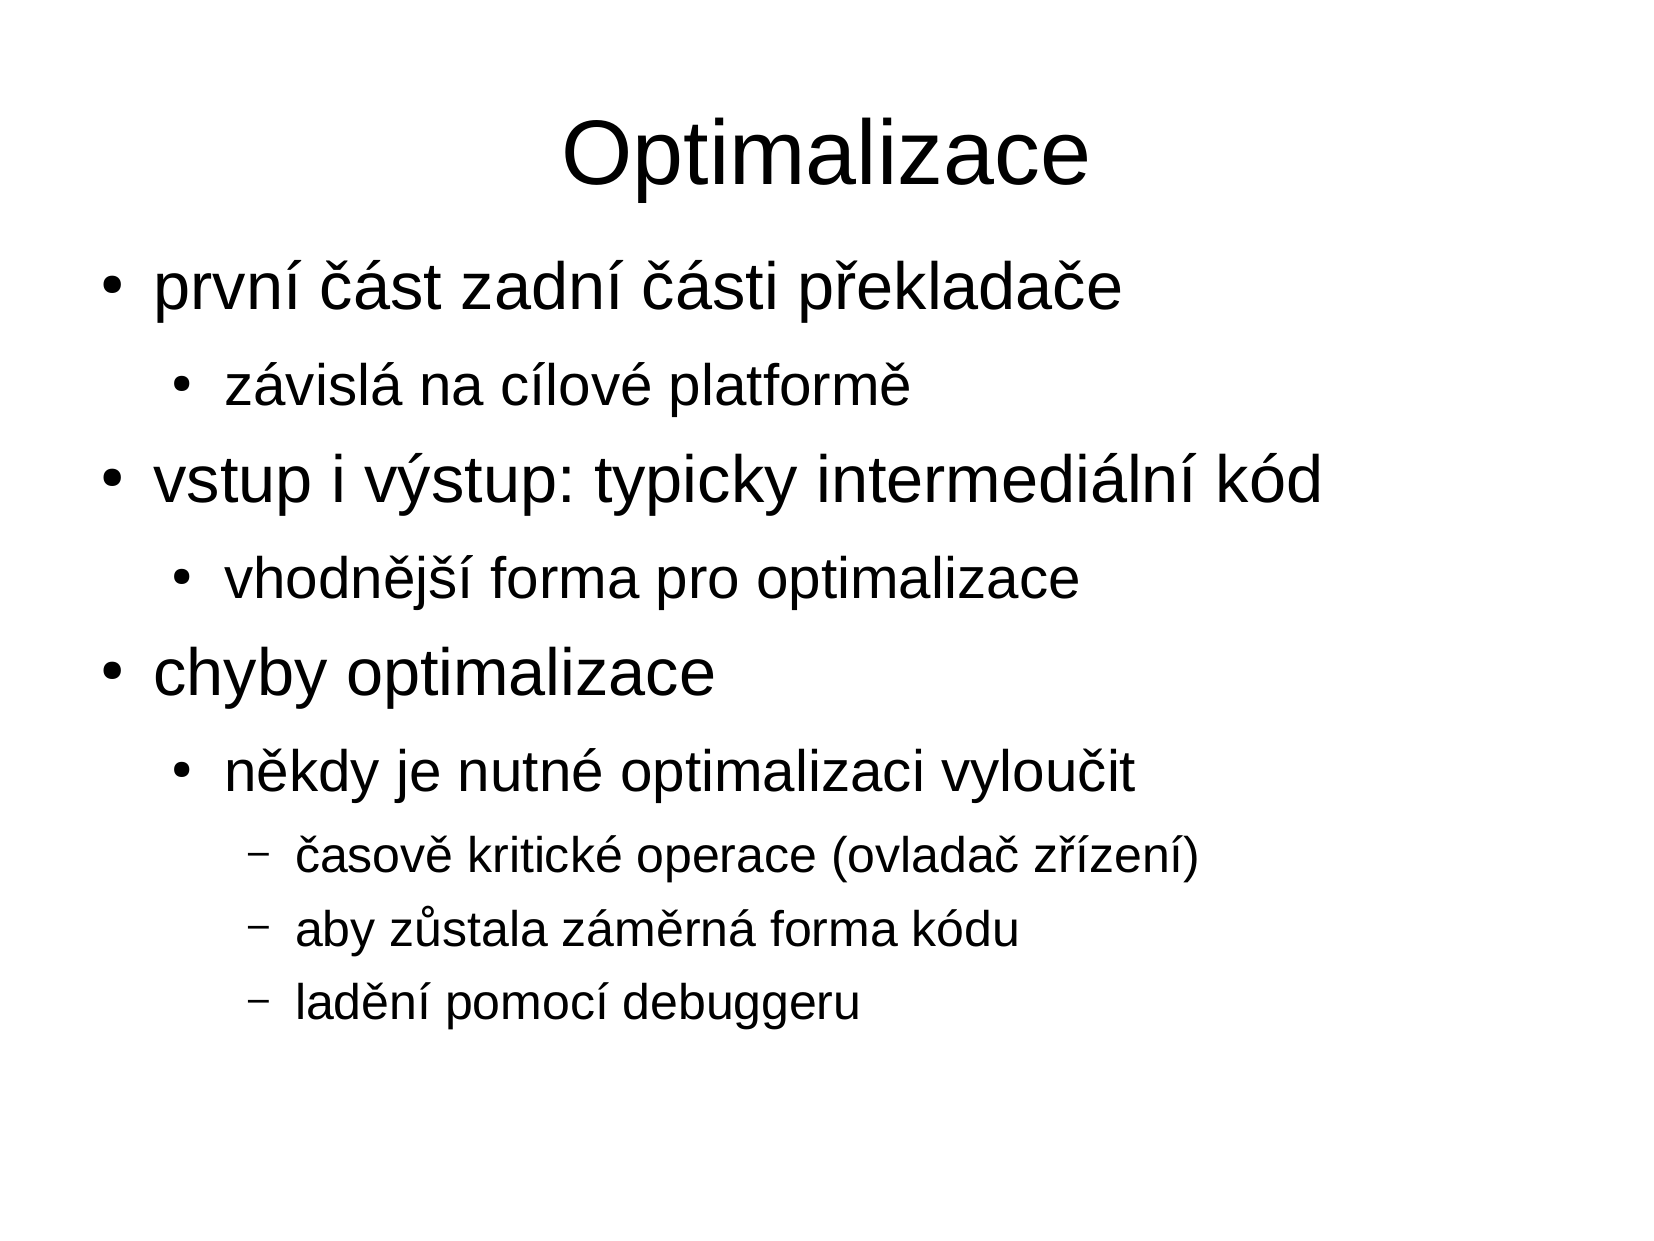

# Optimalizace
první část zadní části překladače
závislá na cílové platformě
vstup i výstup: typicky intermediální kód
vhodnější forma pro optimalizace
chyby optimalizace
někdy je nutné optimalizaci vyloučit
časově kritické operace (ovladač zřízení)
aby zůstala záměrná forma kódu
ladění pomocí debuggeru